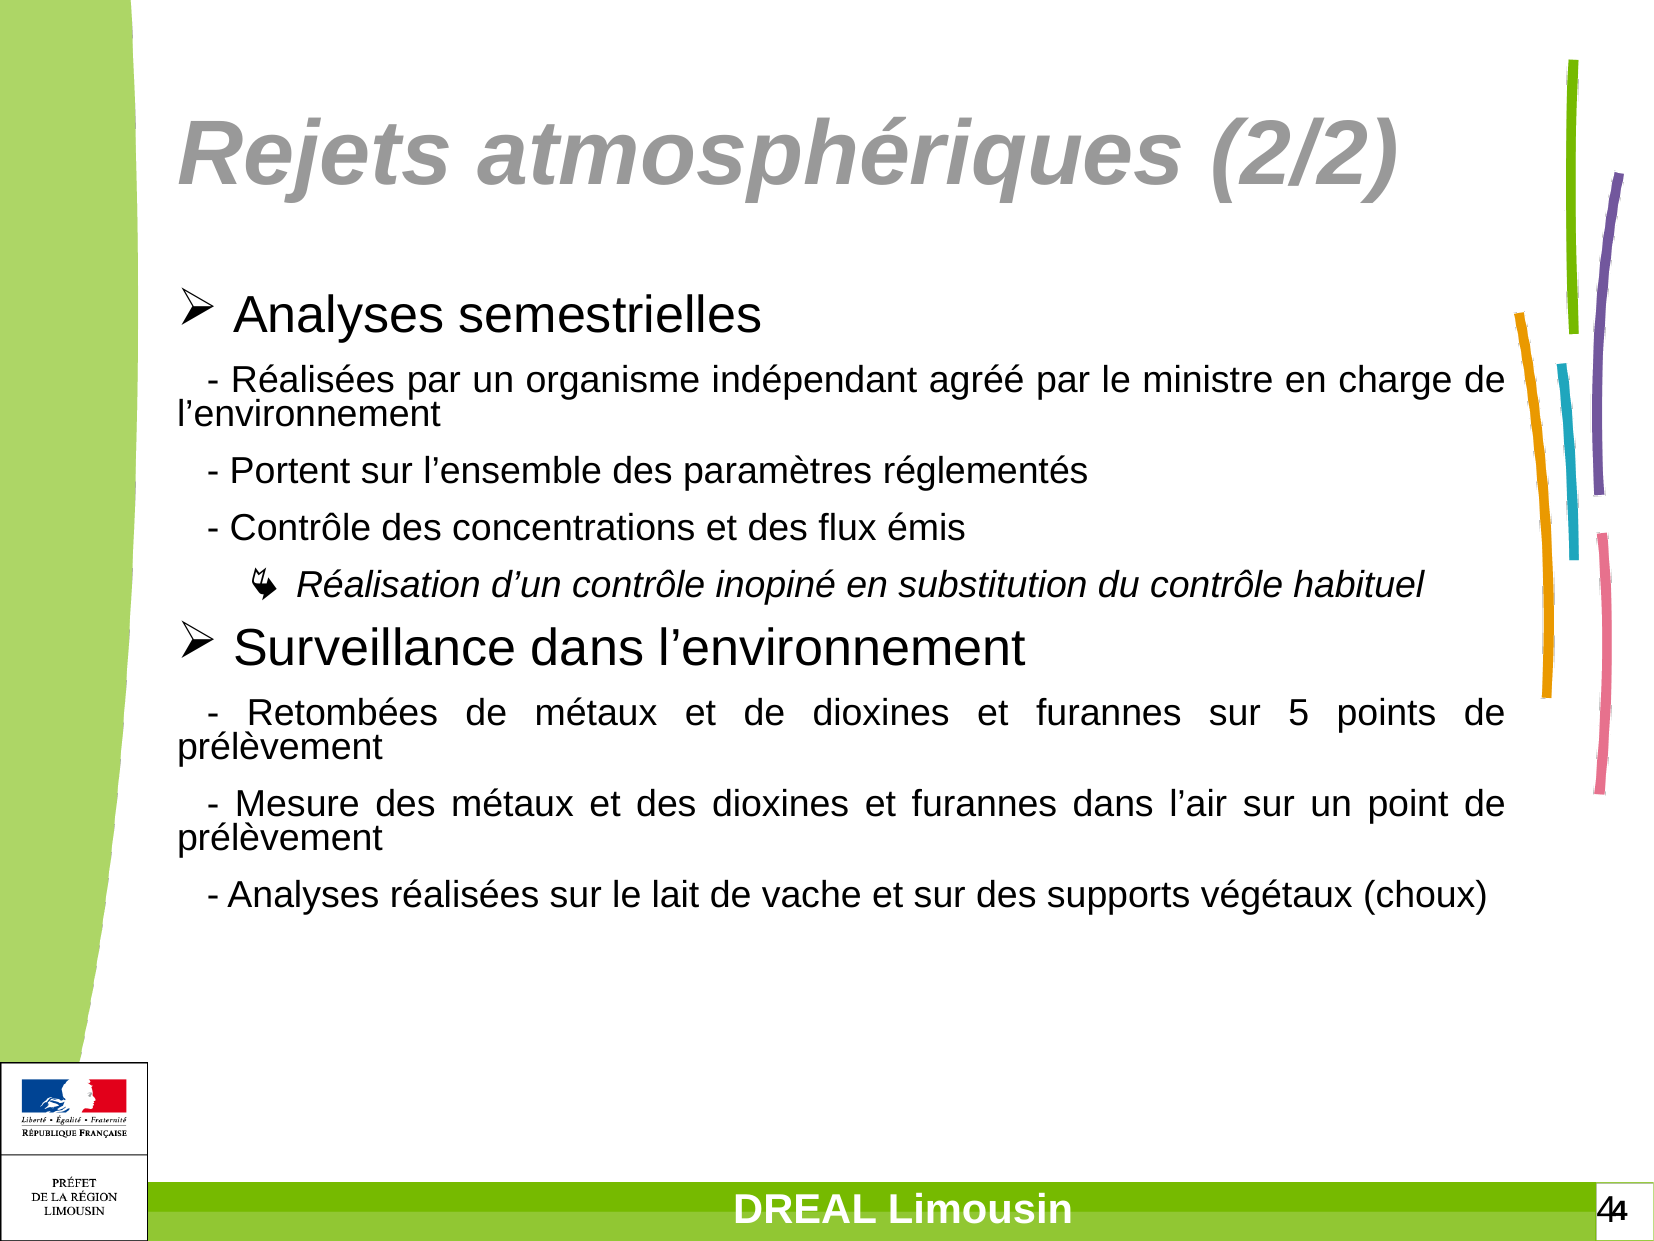

# Rejets atmosphériques (2/2)
 Analyses semestrielles
- Réalisées par un organisme indépendant agréé par le ministre en charge de l’environnement
- Portent sur l’ensemble des paramètres réglementés
- Contrôle des concentrations et des flux émis
  Réalisation d’un contrôle inopiné en substitution du contrôle habituel
 Surveillance dans l’environnement
- Retombées de métaux et de dioxines et furannes sur 5 points de prélèvement
- Mesure des métaux et des dioxines et furannes dans l’air sur un point de prélèvement
- Analyses réalisées sur le lait de vache et sur des supports végétaux (choux)
4
Assemblée générale DREAL lundi 25 mai 2009